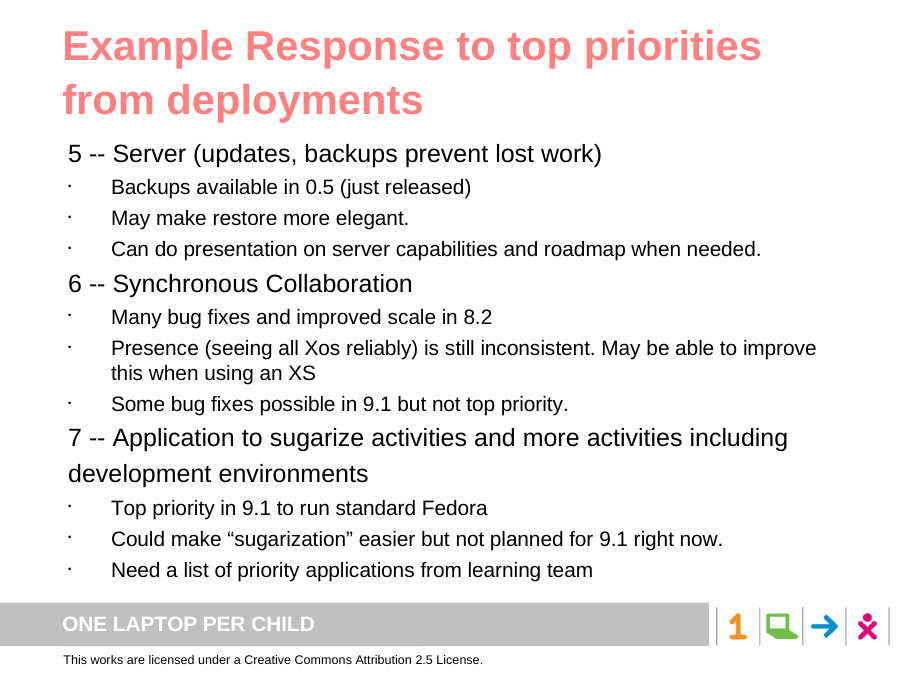

Example Response to top priorities from deployments
5 -- Server (updates, backups prevent lost work)‏
Backups available in 0.5 (just released)‏
May make restore more elegant.
Can do presentation on server capabilities and roadmap when needed.
6 -- Synchronous Collaboration
Many bug fixes and improved scale in 8.2
Presence (seeing all Xos reliably) is still inconsistent. May be able to improve this when using an XS
Some bug fixes possible in 9.1 but not top priority.
7 -- Application to sugarize activities and more activities including
development environments
Top priority in 9.1 to run standard Fedora
Could make “sugarization” easier but not planned for 9.1 right now.
Need a list of priority applications from learning team